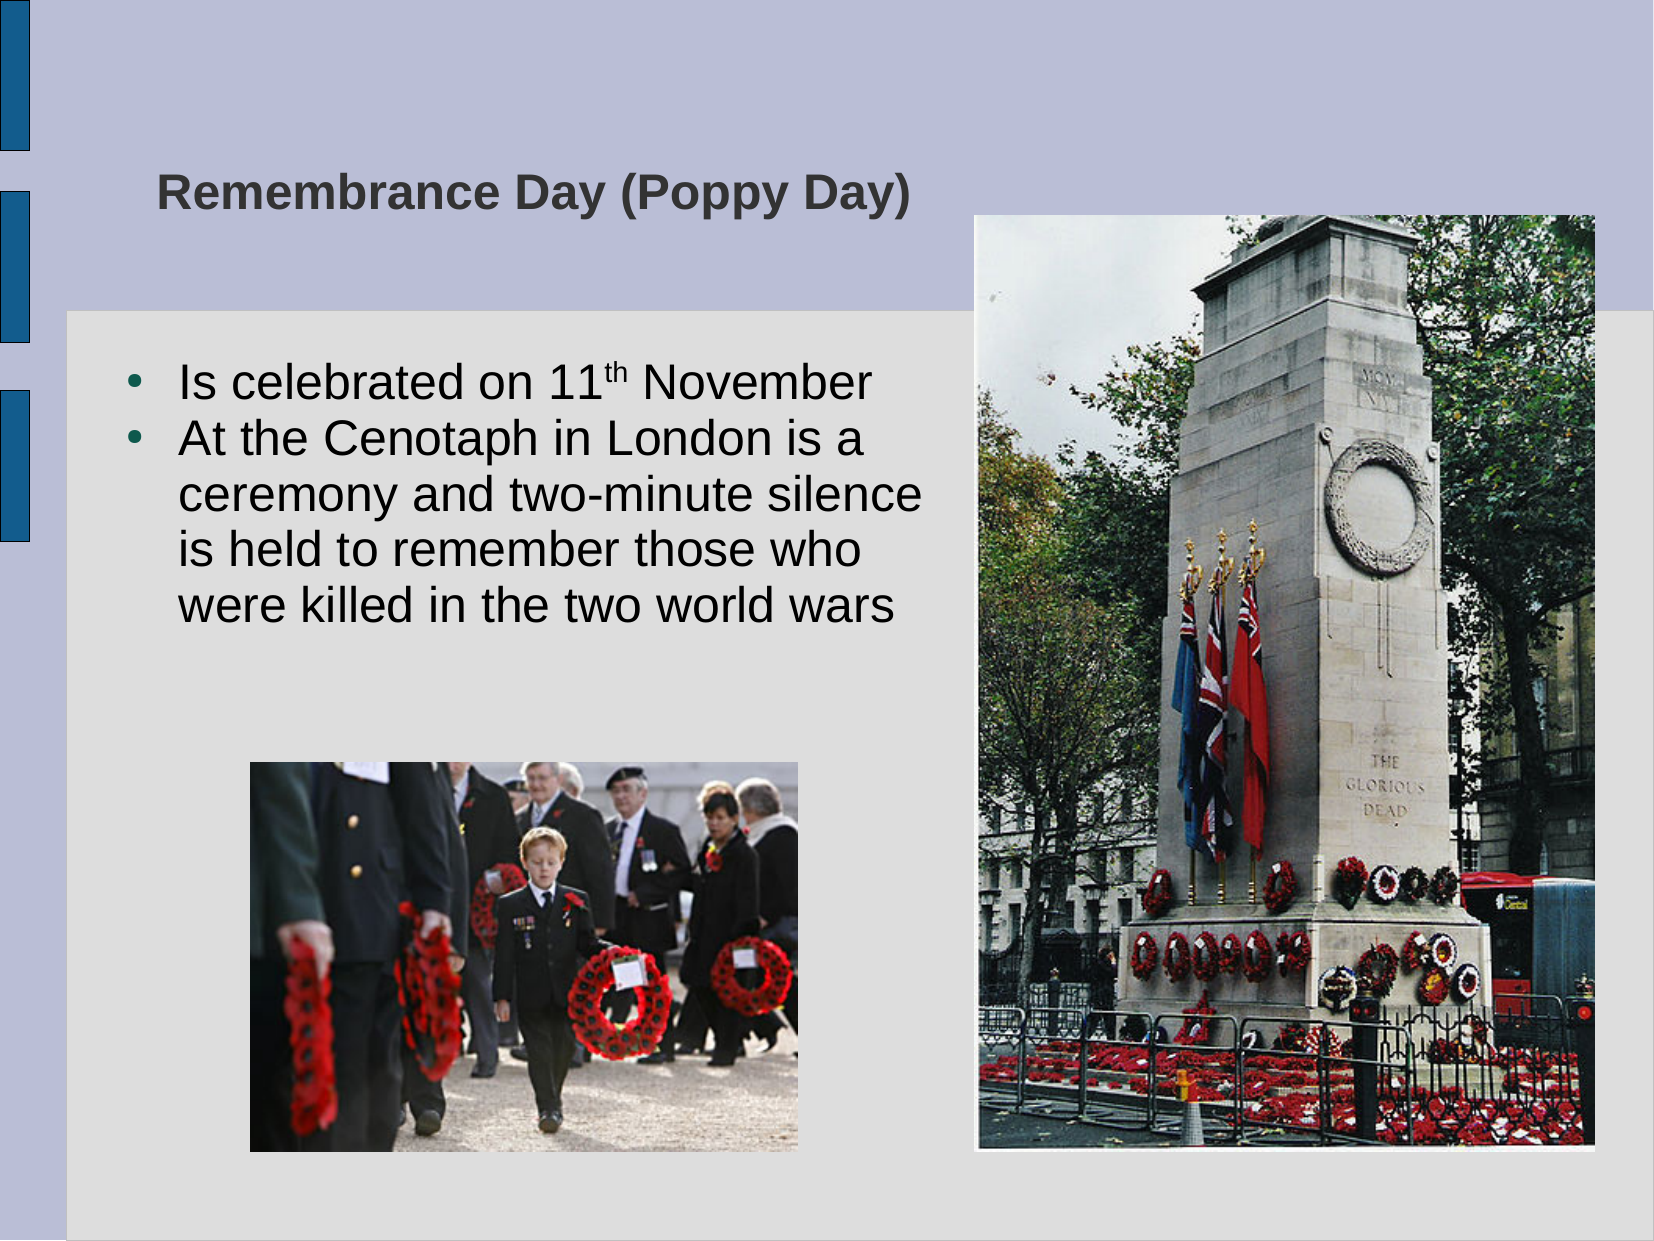

# Remembrance Day (Poppy Day)
Is celebrated on 11th November
At the Cenotaph in London is a ceremony and two-minute silence is held to remember those who were killed in the two world wars